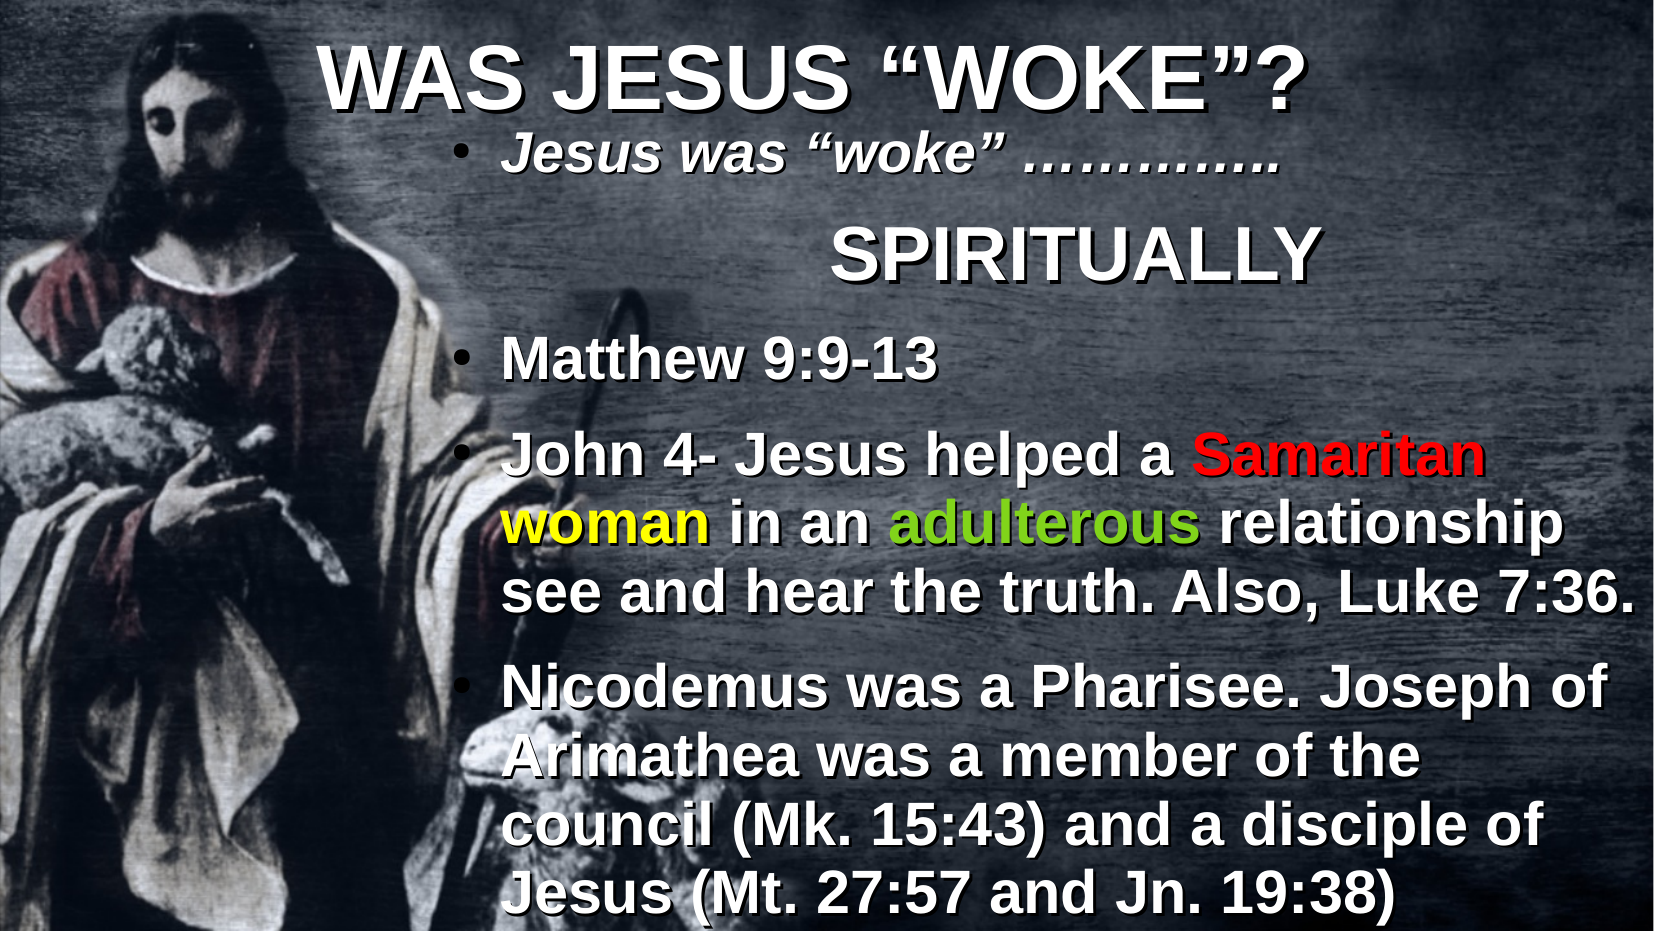

# WAS JESUS “WOKE”?
Jesus was “woke” …………..
SPIRITUALLY
Matthew 9:9-13
John 4- Jesus helped a Samaritan woman in an adulterous relationship see and hear the truth. Also, Luke 7:36.
Nicodemus was a Pharisee. Joseph of Arimathea was a member of the council (Mk. 15:43) and a disciple of Jesus (Mt. 27:57 and Jn. 19:38)